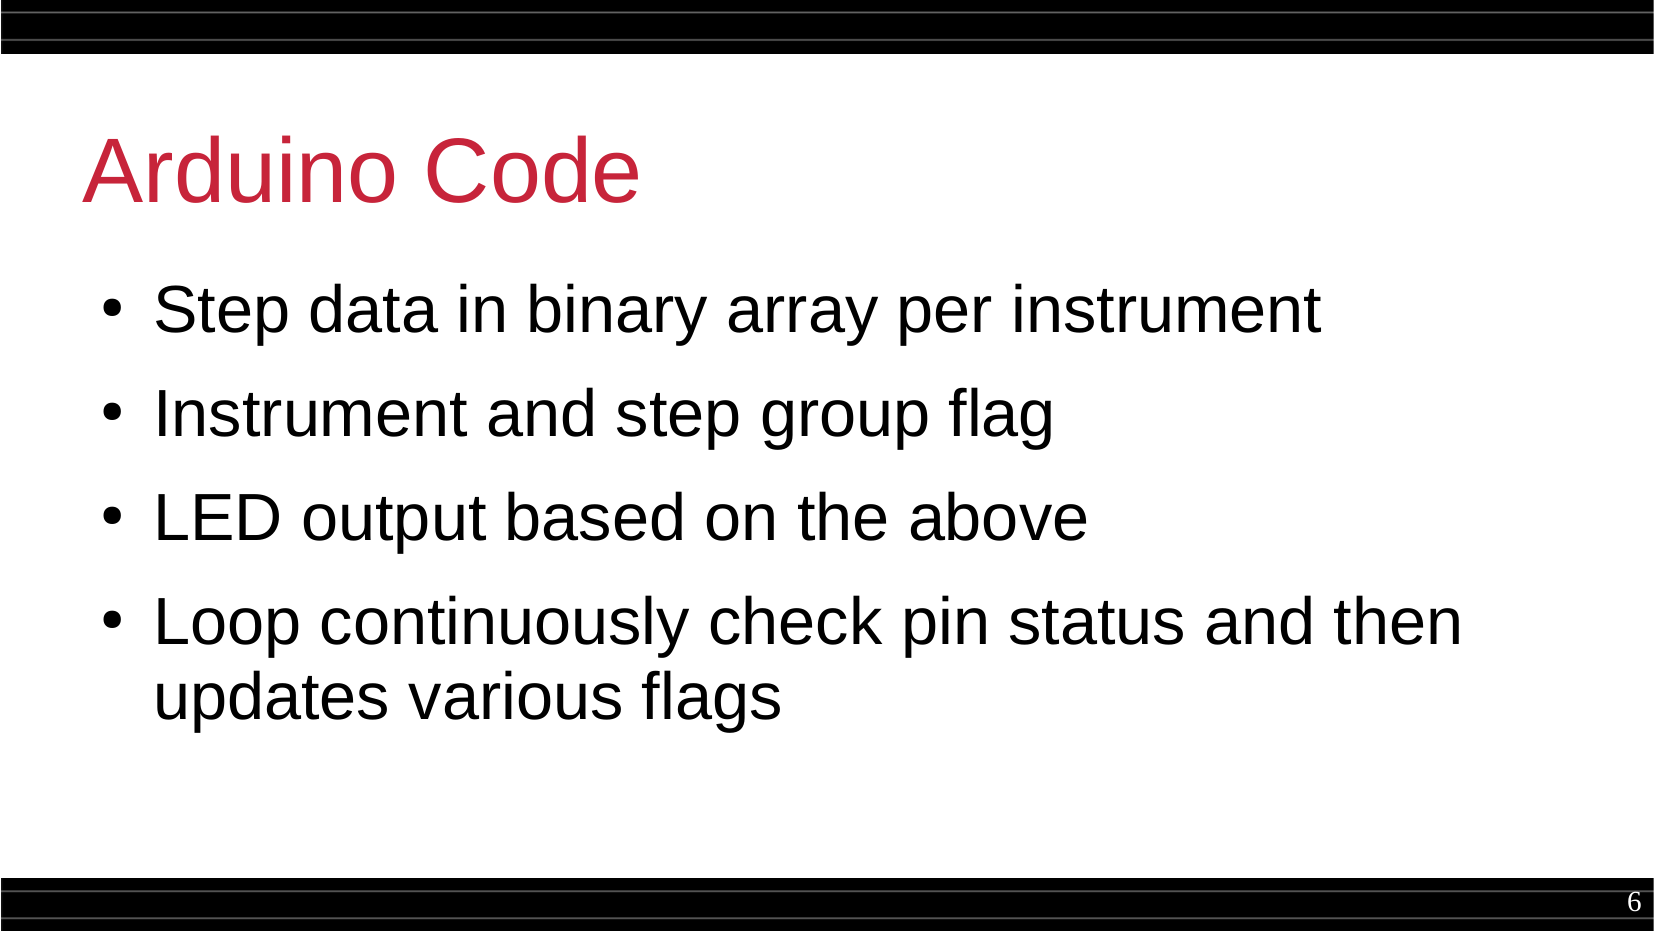

# Arduino Code
Step data in binary array per instrument
Instrument and step group flag
LED output based on the above
Loop continuously check pin status and then updates various flags